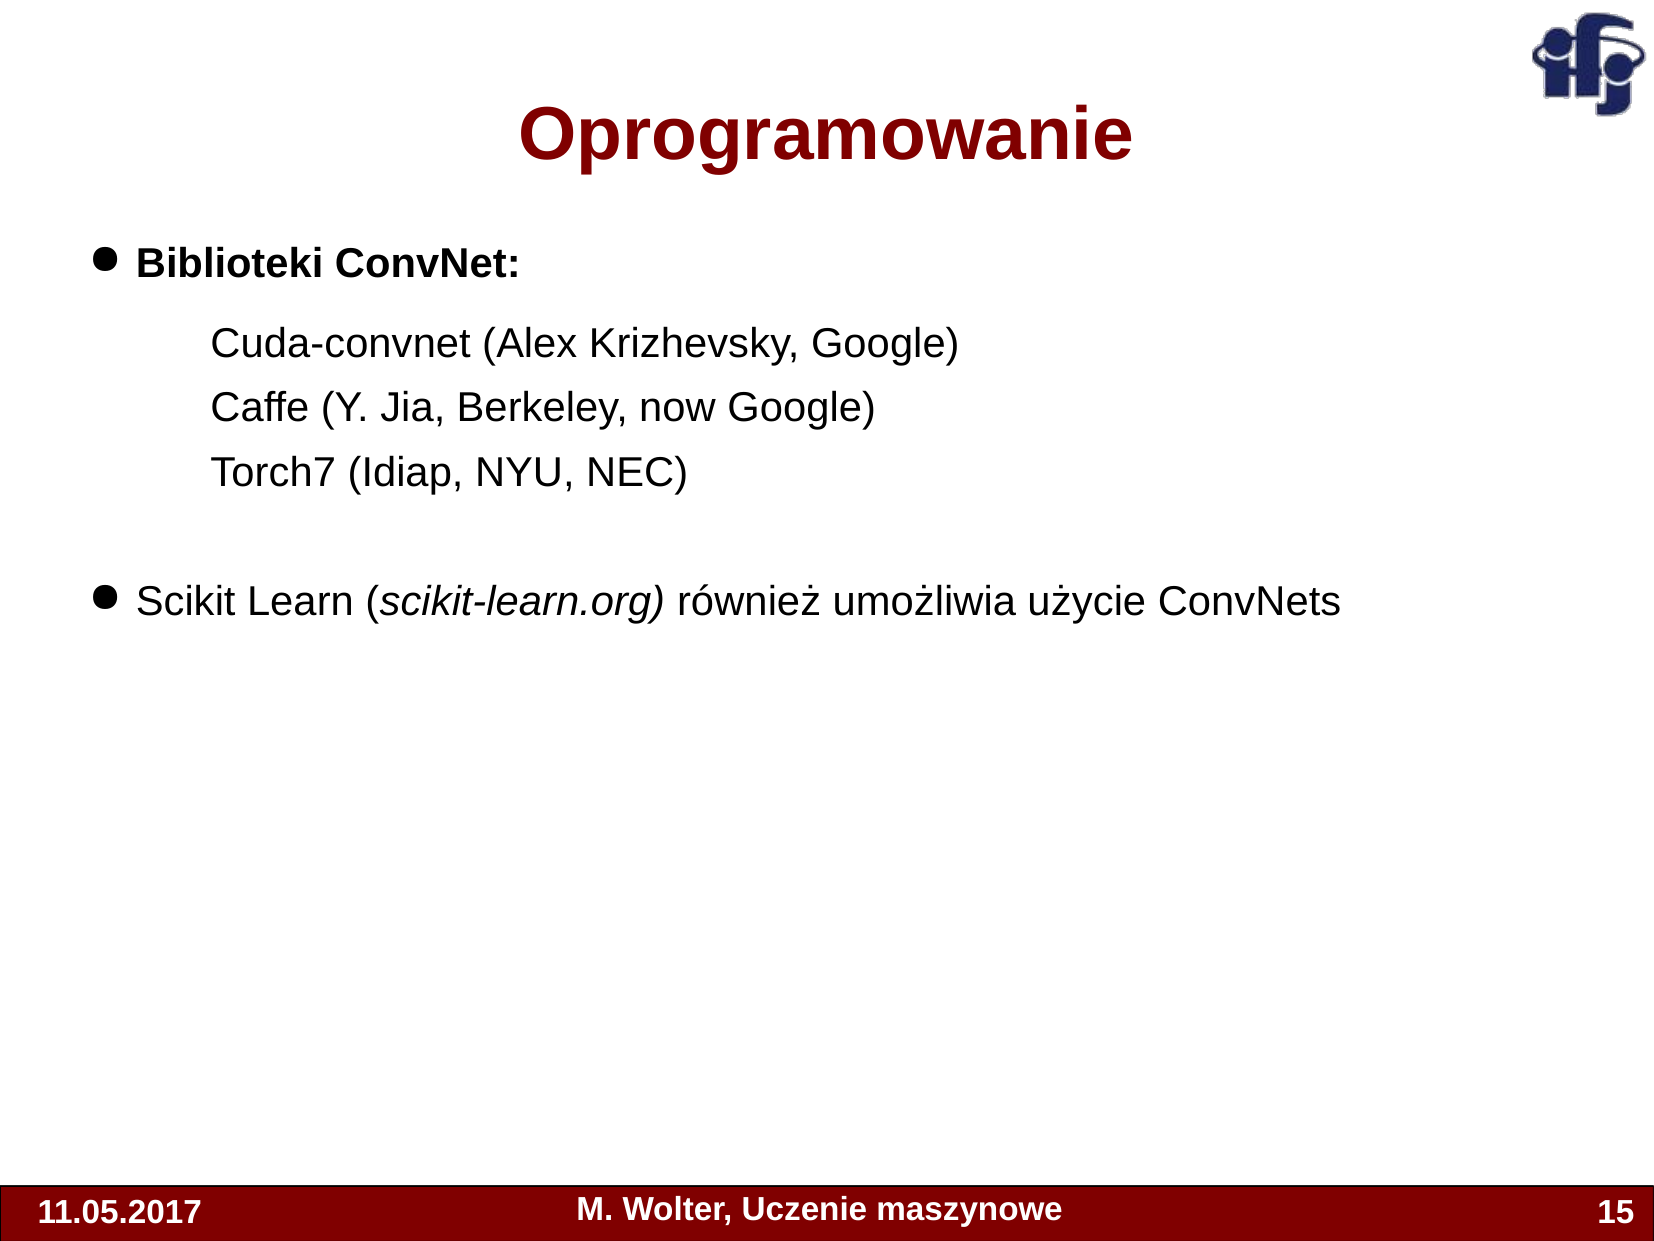

# Oprogramowanie
Biblioteki ConvNet:
Cuda-convnet (Alex Krizhevsky, Google)
Caffe (Y. Jia, Berkeley, now Google)
Torch7 (Idiap, NYU, NEC)
Scikit Learn (scikit-learn.org) również umożliwia użycie ConvNets
9.03.2017
Machine Learning, M. Wolter